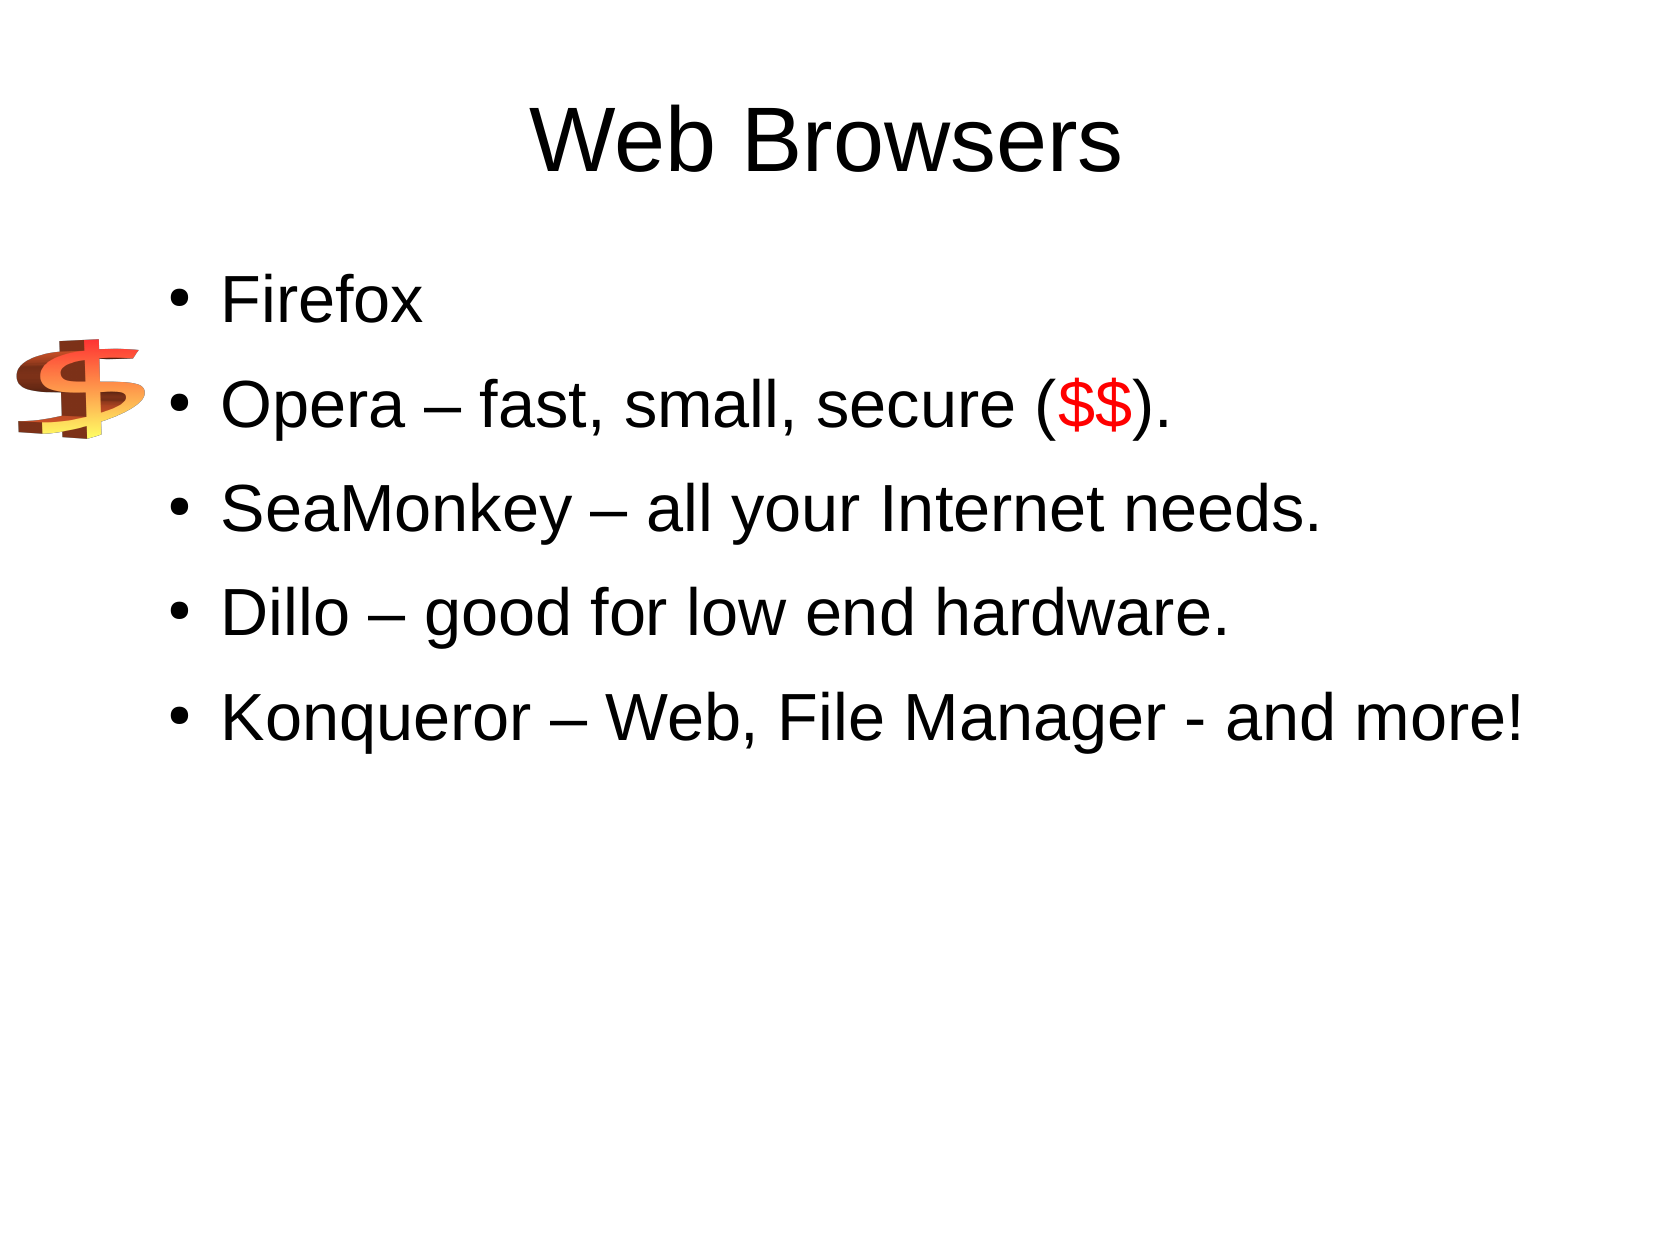

# Web Browsers
Firefox
Opera – fast, small, secure ($$).
SeaMonkey – all your Internet needs.
Dillo – good for low end hardware.
Konqueror – Web, File Manager - and more!
$